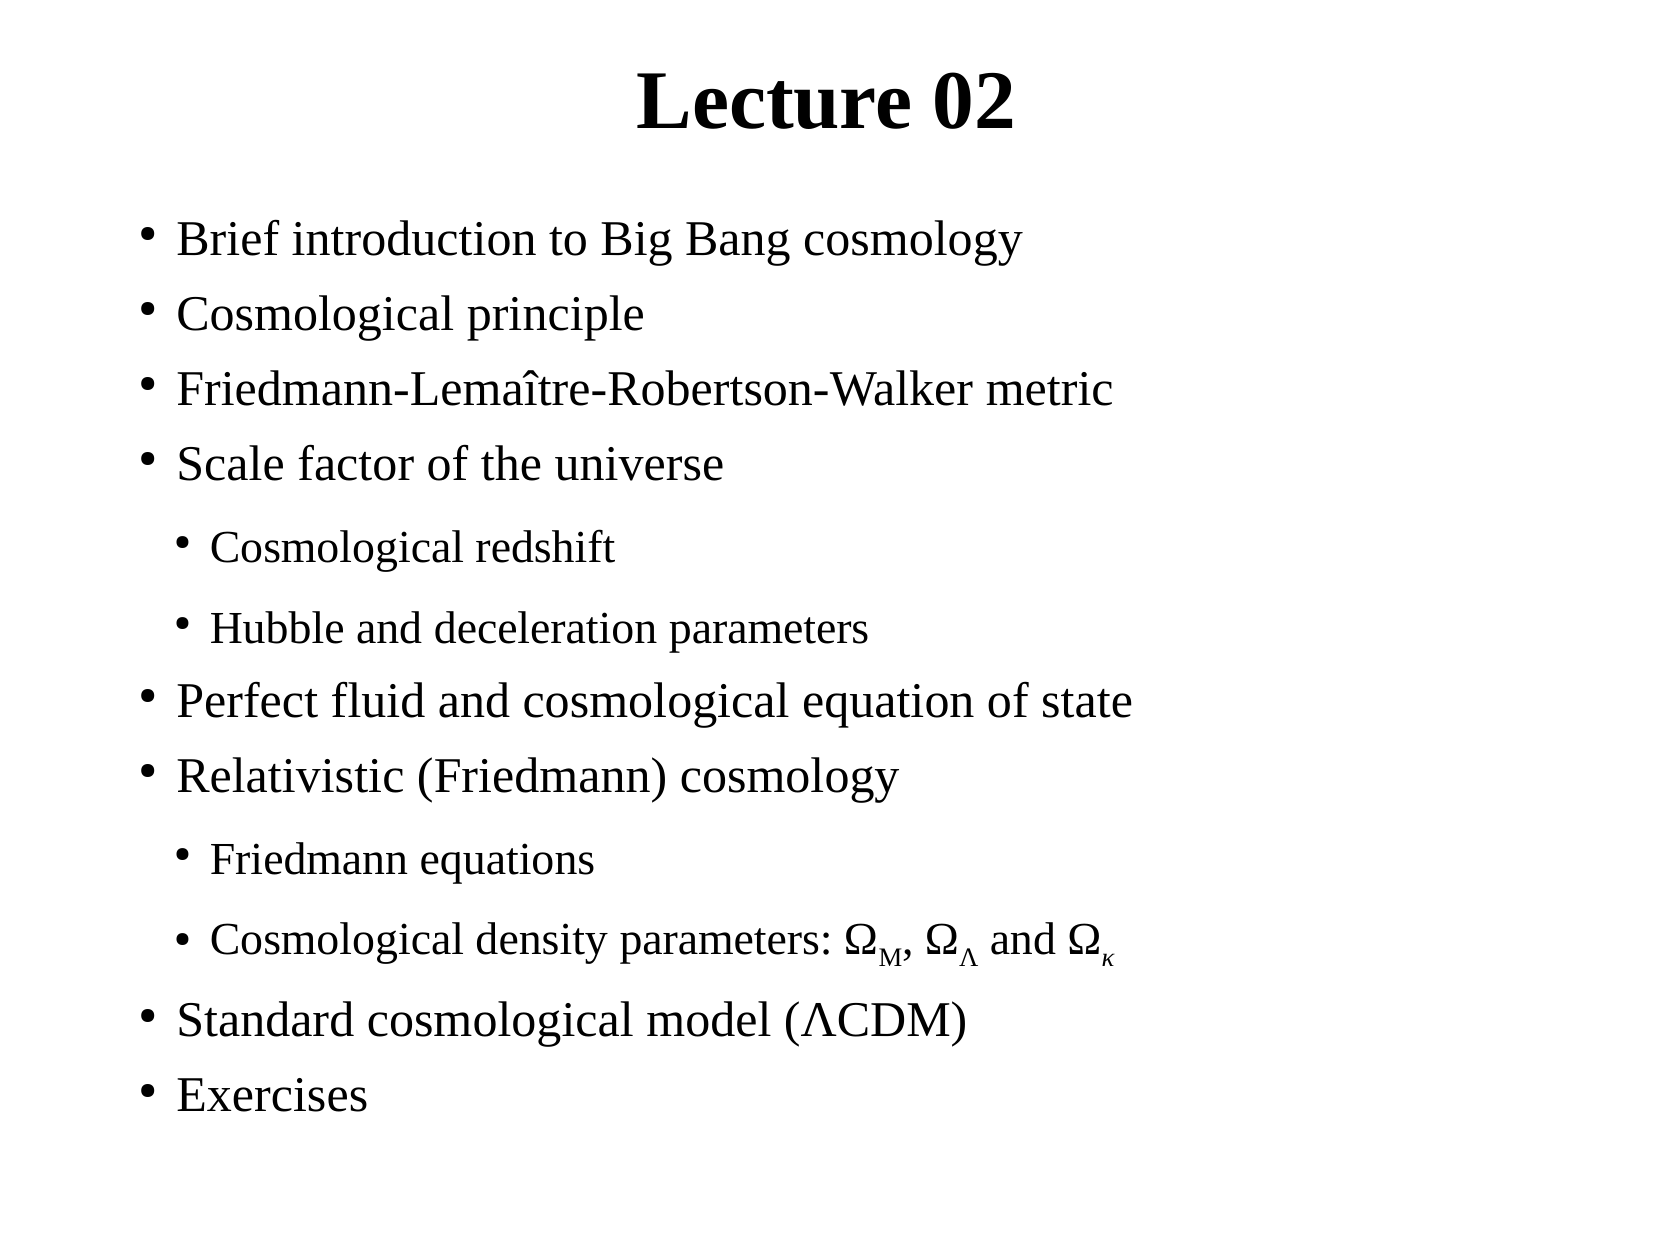

# Lecture 02
Brief introduction to Big Bang cosmology
Cosmological principle
Friedmann-Lemaître-Robertson-Walker metric
Scale factor of the universe
Cosmological redshift
Hubble and deceleration parameters
Perfect fluid and cosmological equation of state
Relativistic (Friedmann) cosmology
Friedmann equations
Cosmological density parameters: ΩM, ΩΛ and Ωκ
Standard cosmological model (ΛCDM)
Exercises